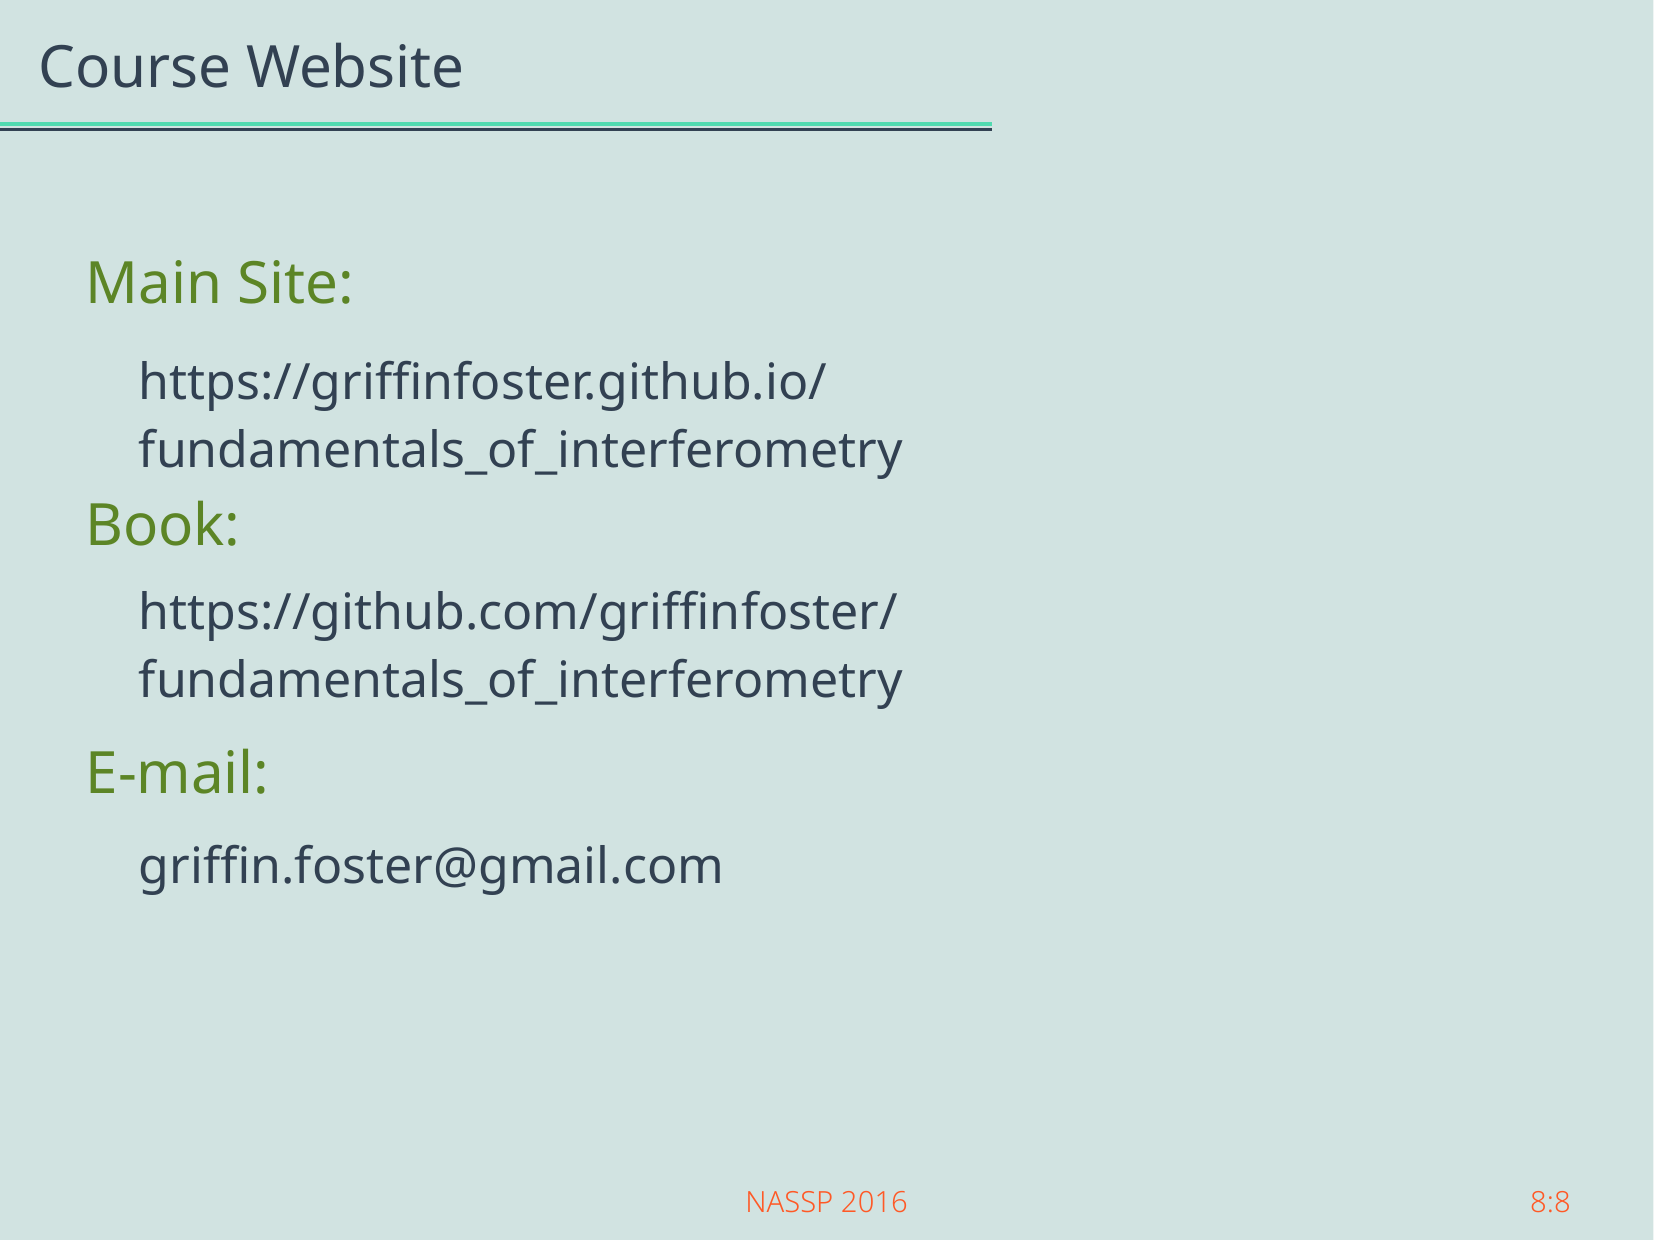

Course Website
Main Site:
https://griffinfoster.github.io/fundamentals_of_interferometry
Book:
https://github.com/griffinfoster/fundamentals_of_interferometry
E-mail:
griffin.foster@gmail.com
NASSP 2016
8